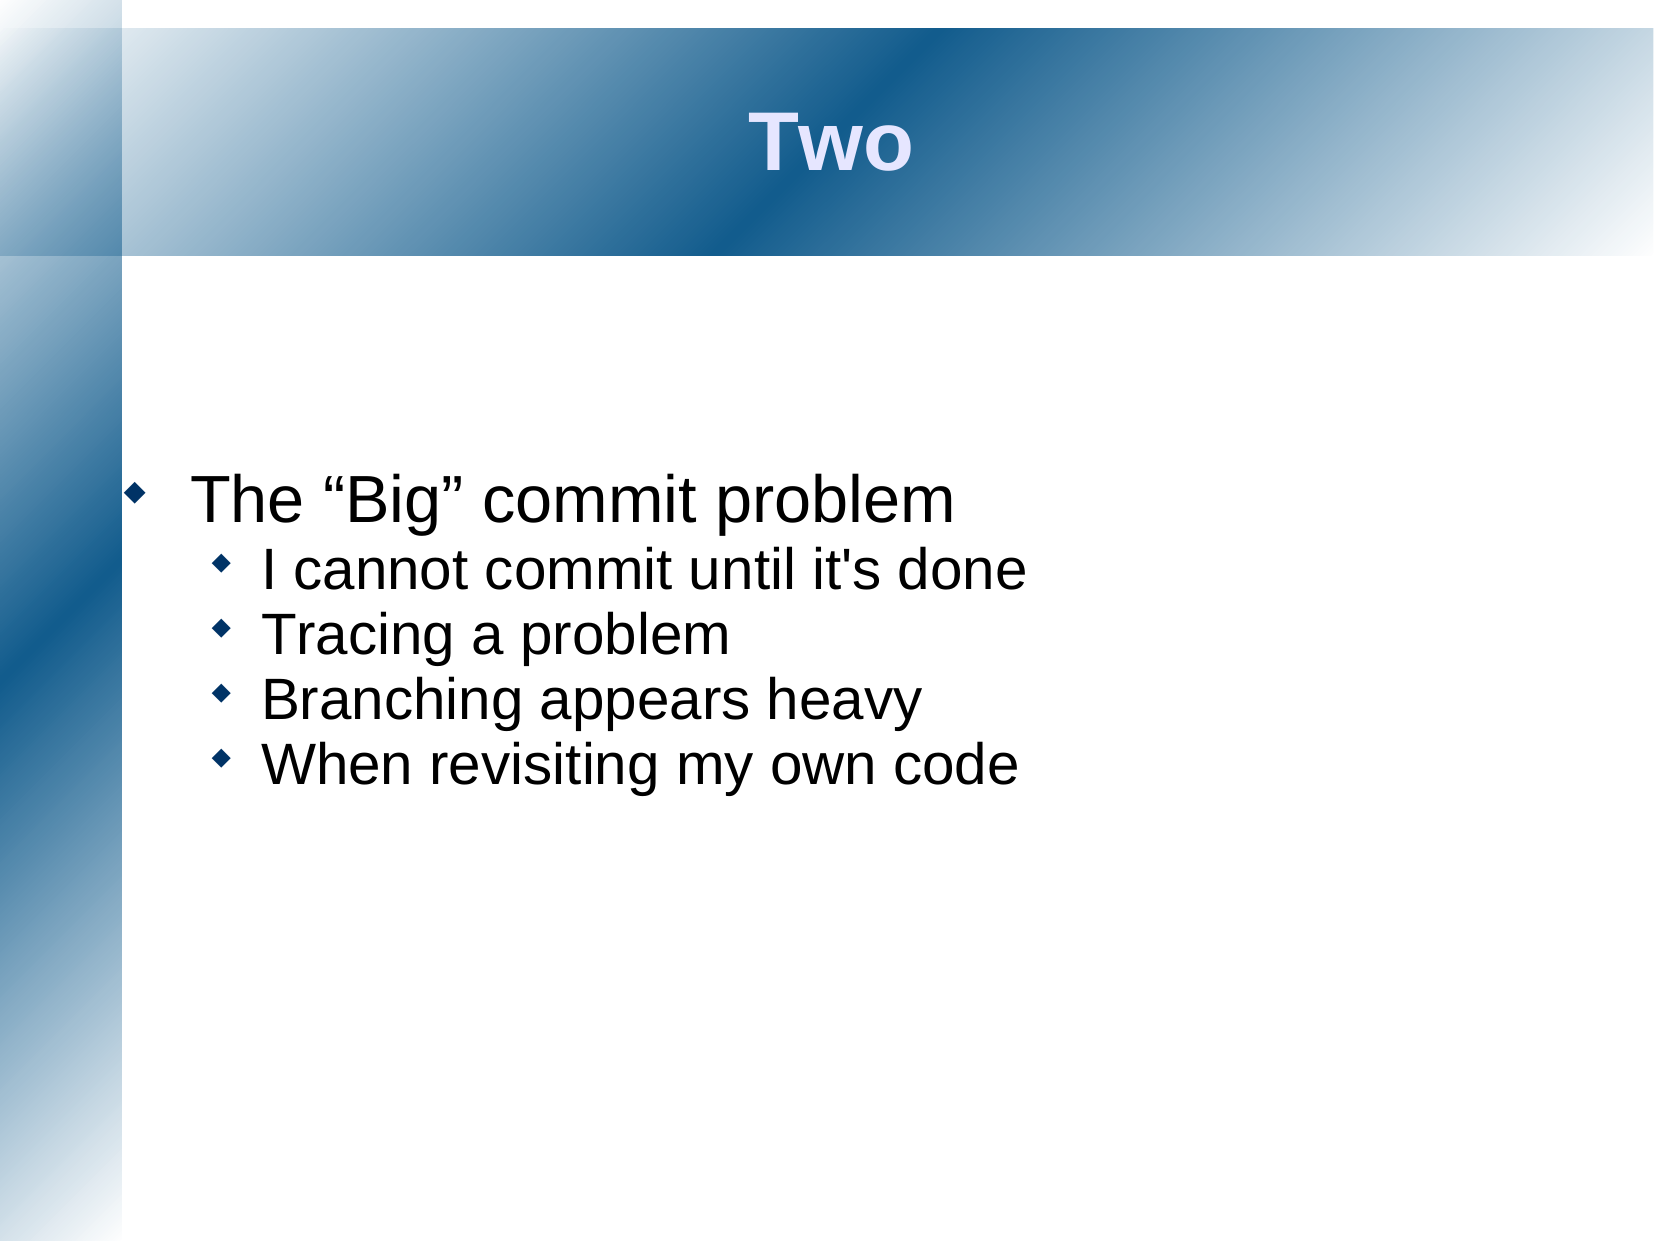

# Two
The “Big” commit problem
I cannot commit until it's done
Tracing a problem
Branching appears heavy
When revisiting my own code